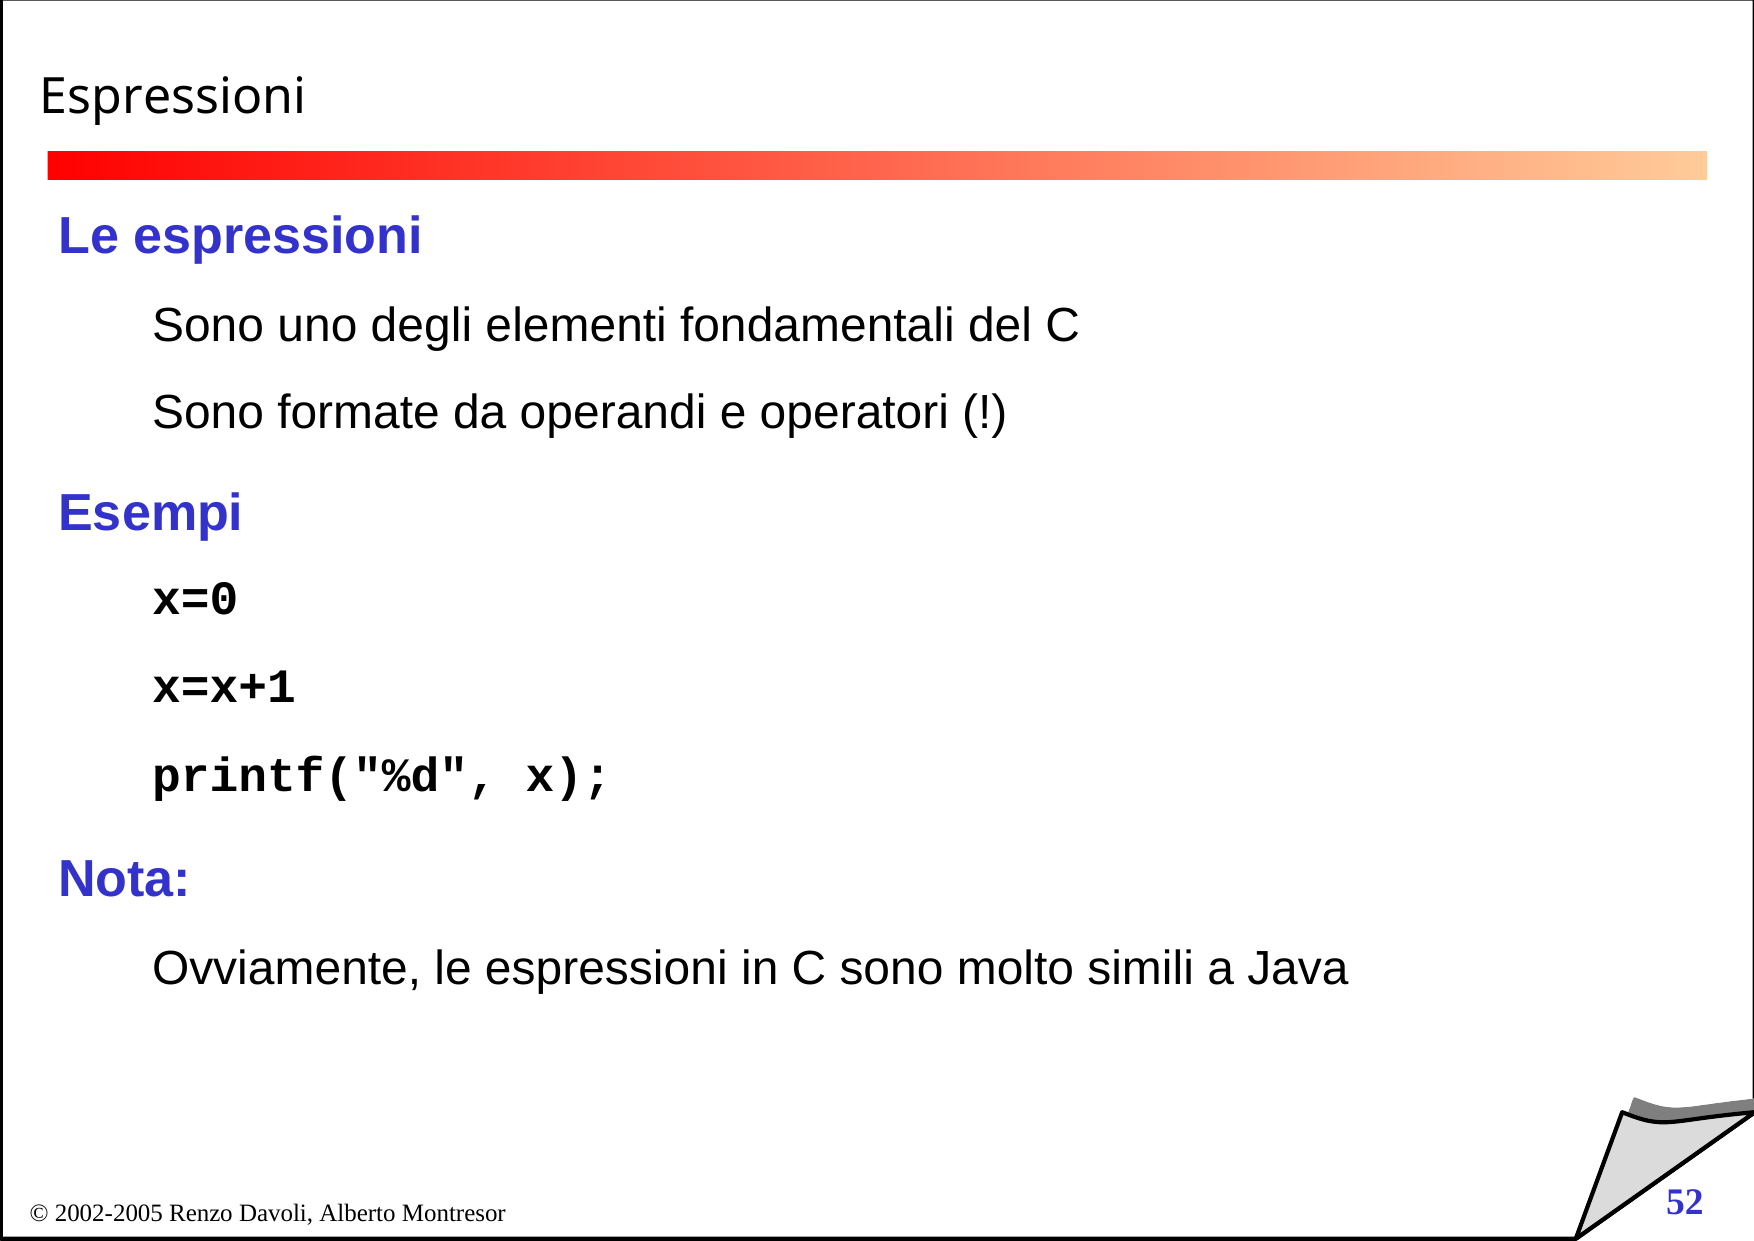

# Espressioni
Le espressioni
Sono uno degli elementi fondamentali del C
Sono formate da operandi e operatori (!)
Esempi
x=0
x=x+1
printf("%d", x);
Nota:
Ovviamente, le espressioni in C sono molto simili a Java